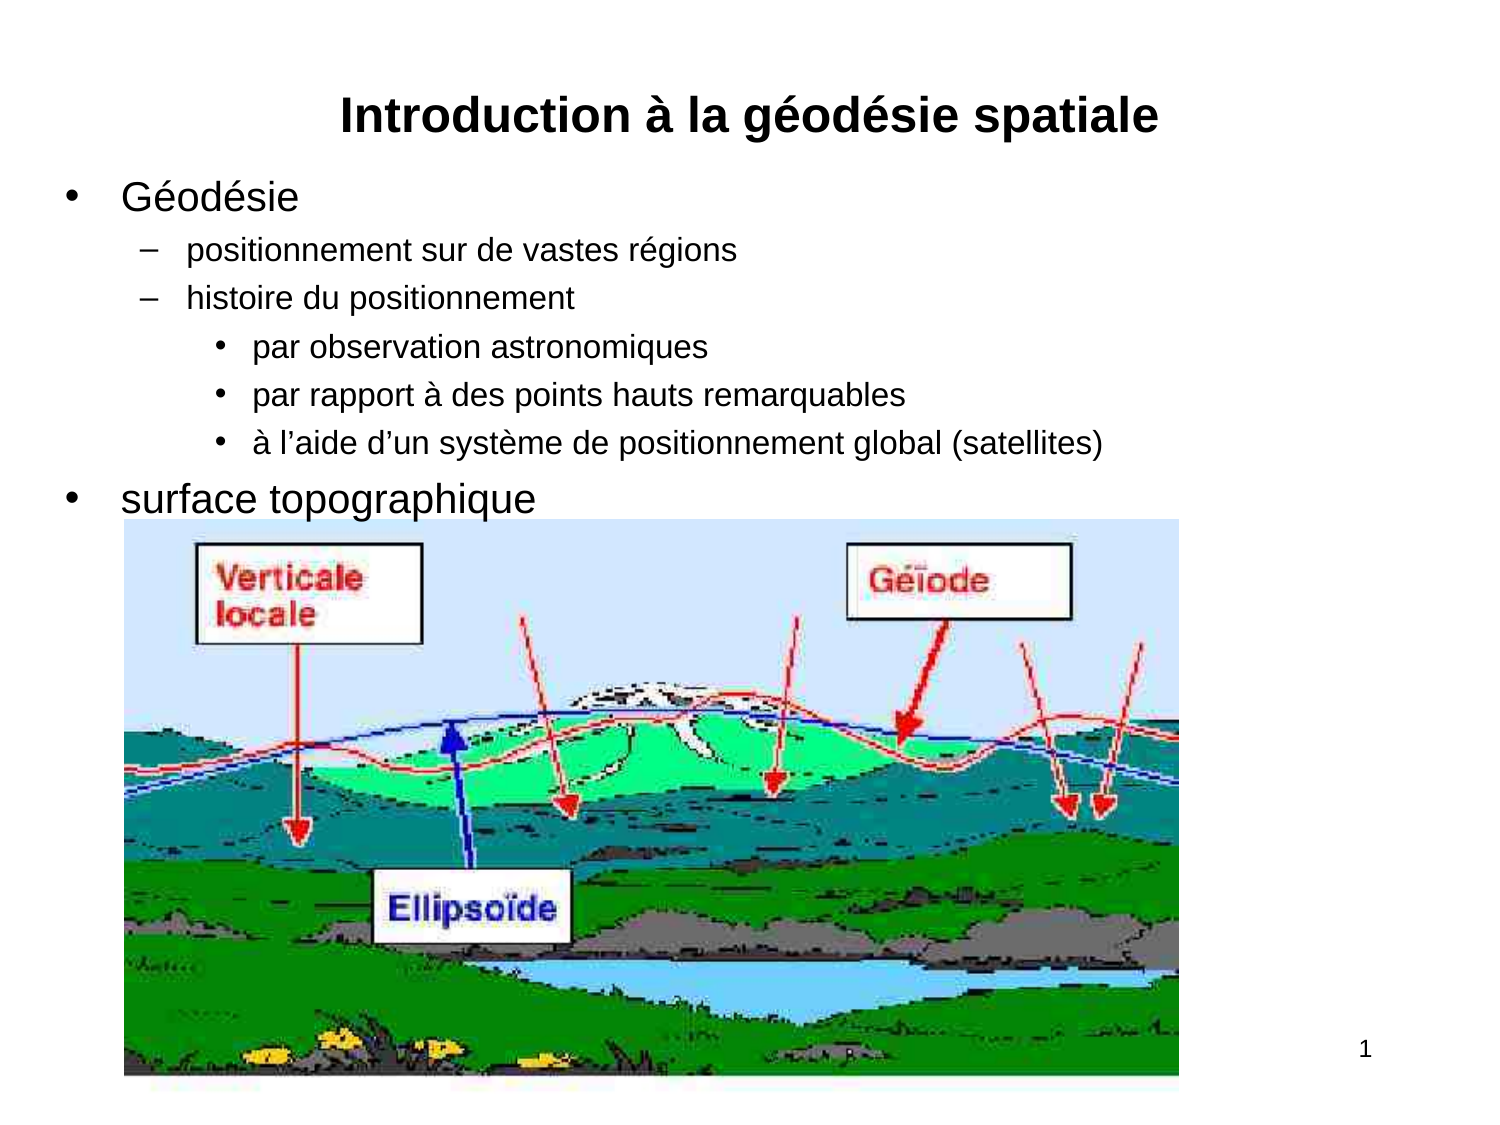

# Introduction à la géodésie spatiale
Géodésie
positionnement sur de vastes régions
histoire du positionnement
par observation astronomiques
par rapport à des points hauts remarquables
à l’aide d’un système de positionnement global (satellites)‏
surface topographique
Cartographie Numérique et Levé de Terrain - Eléonore Wolff - ULB